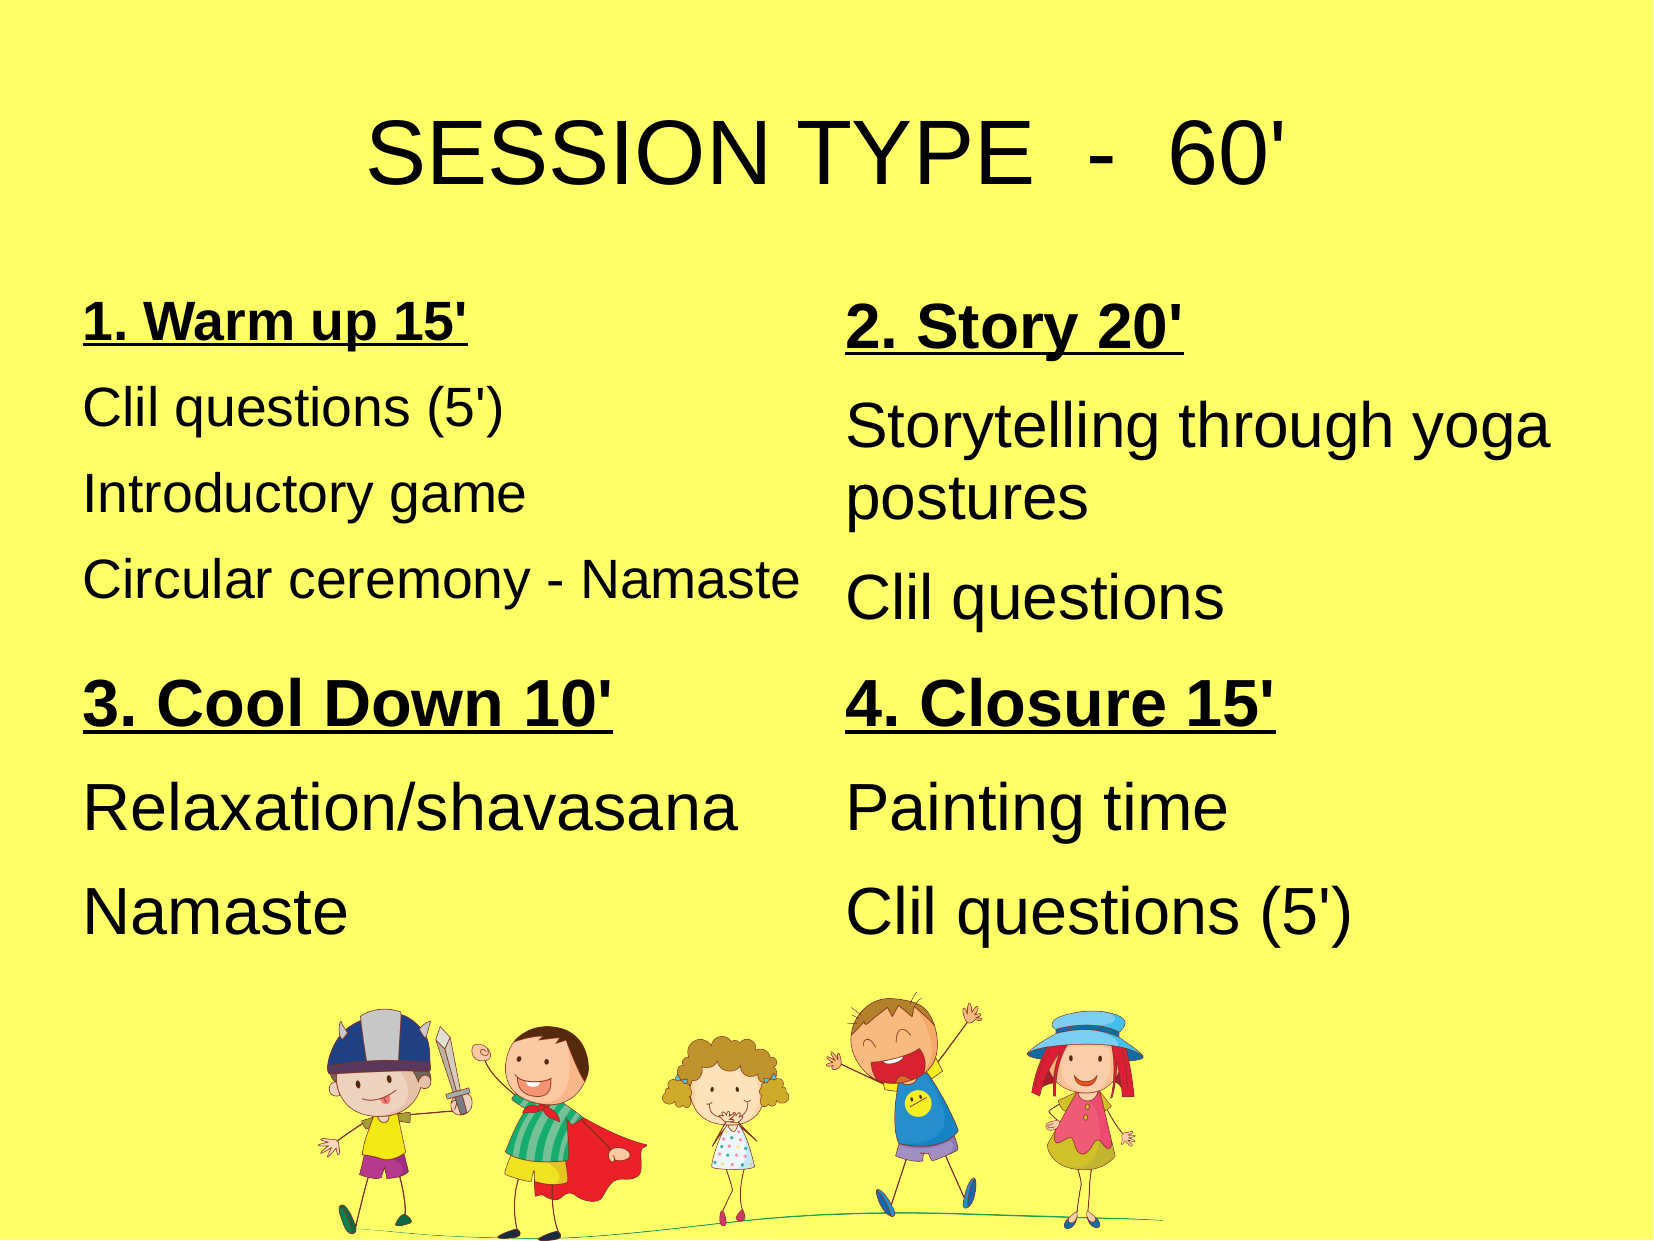

# SESSION TYPE - 60'
1. Warm up 15'
Clil questions (5')
Introductory game
Circular ceremony - Namaste
2. Story 20'
Storytelling through yoga postures
Clil questions
3. Cool Down 10'
Relaxation/shavasana
Namaste
4. Closure 15'
Painting time
Clil questions (5')